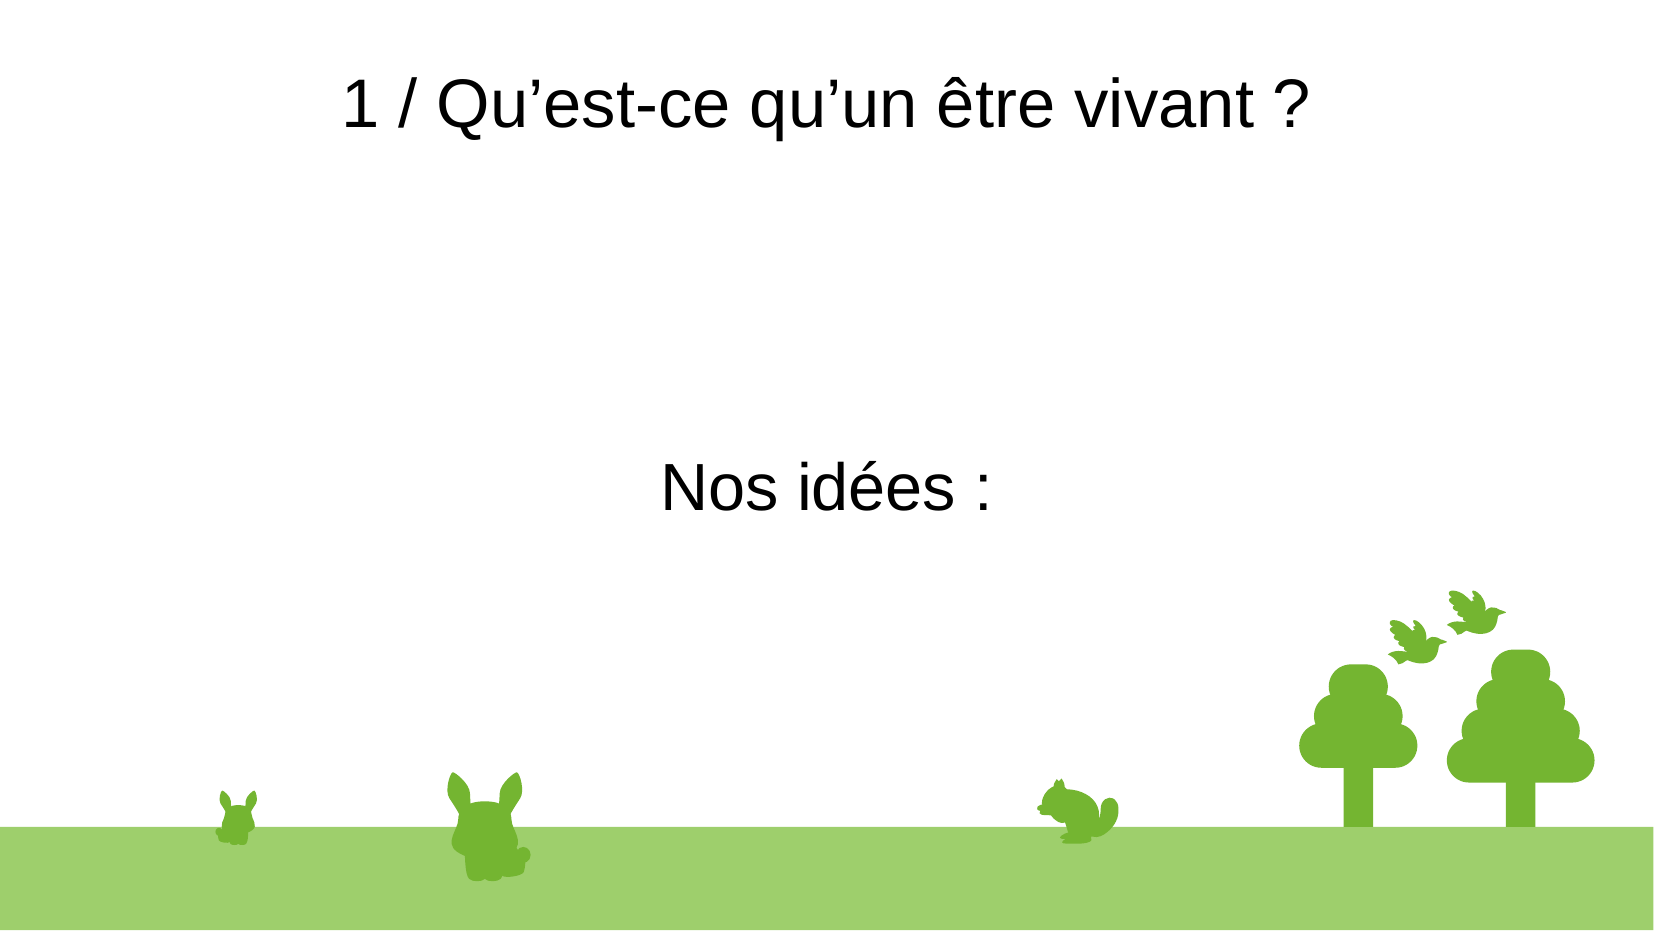

# 1 / Qu’est-ce qu’un être vivant ?
Nos idées :